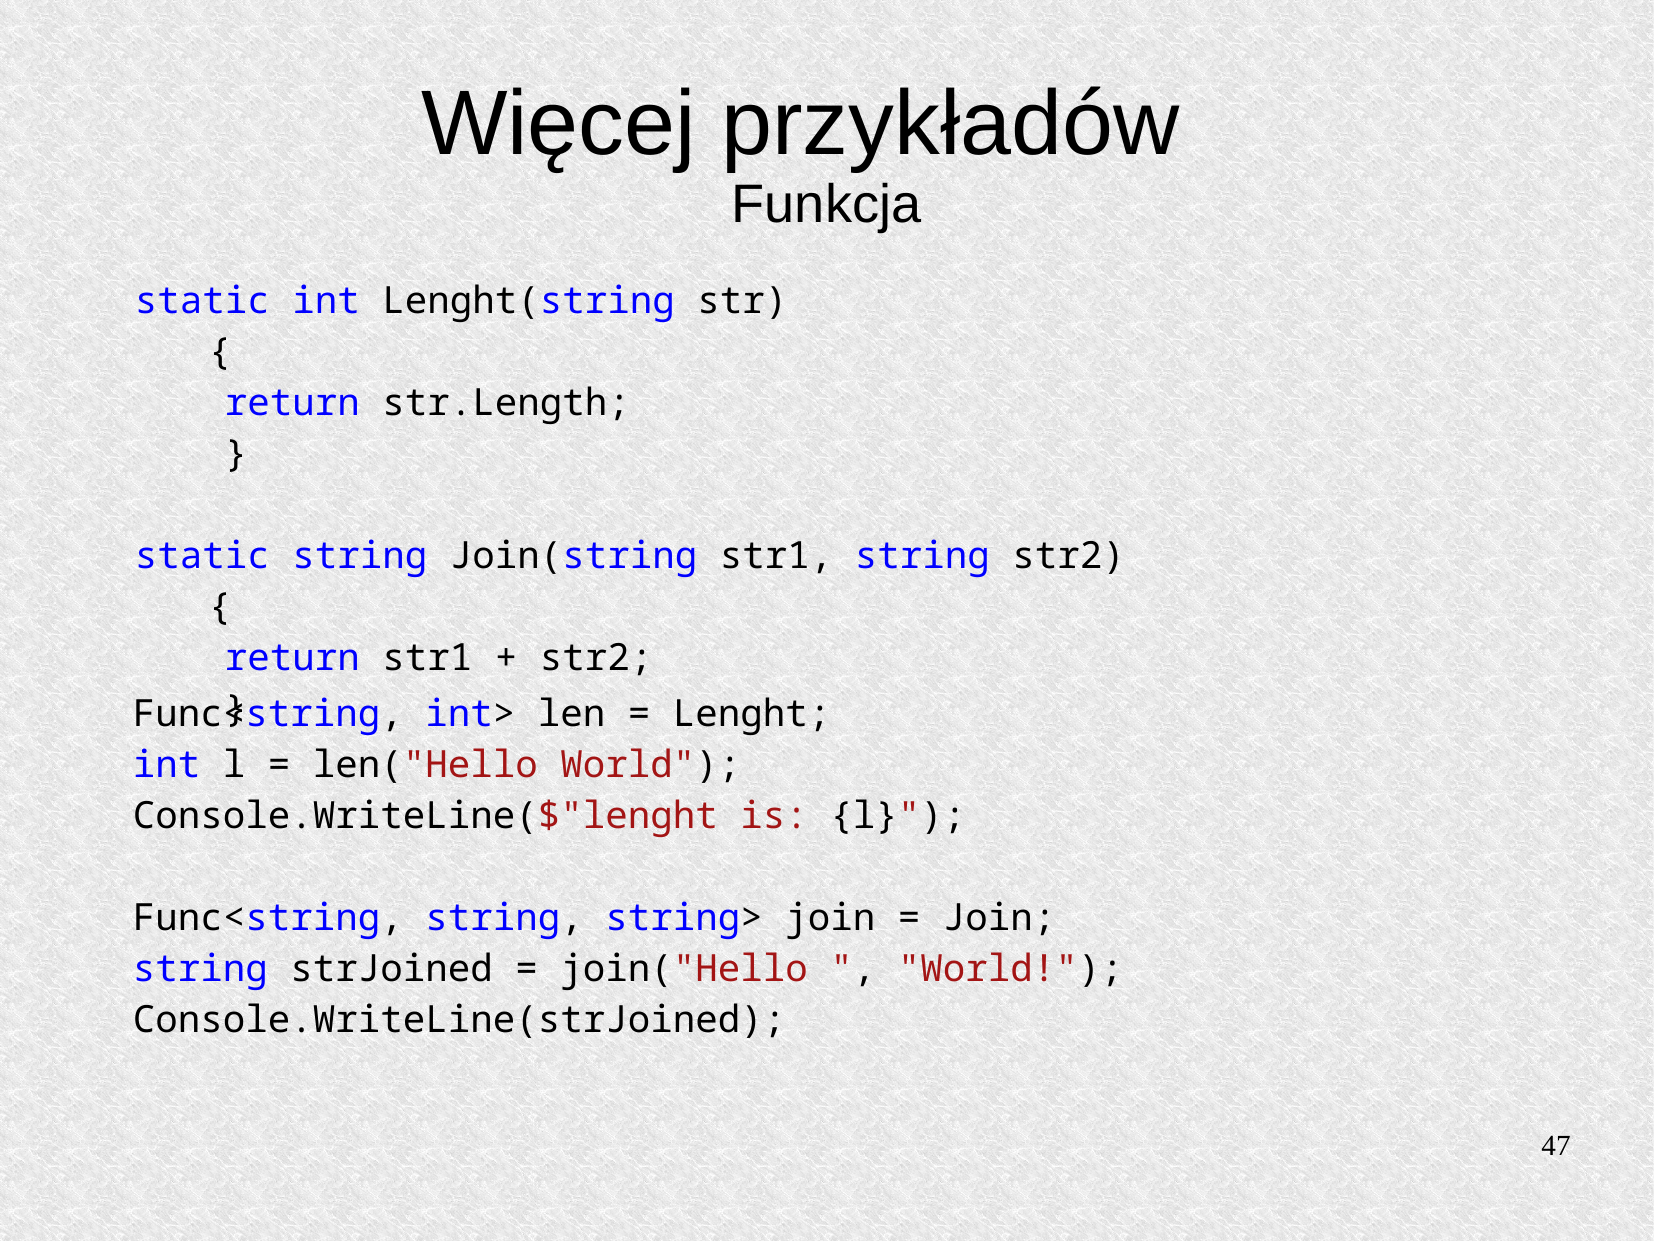

# Więcej przykładów Funkcja
static int Lenght(string str)
	{
 return str.Length;
 }
static string Join(string str1, string str2)
	{
 return str1 + str2;
 }
Func<string, int> len = Lenght;
int l = len("Hello World");
Console.WriteLine($"lenght is: {l}");
Func<string, string, string> join = Join;
string strJoined = join("Hello ", "World!");
Console.WriteLine(strJoined);
47